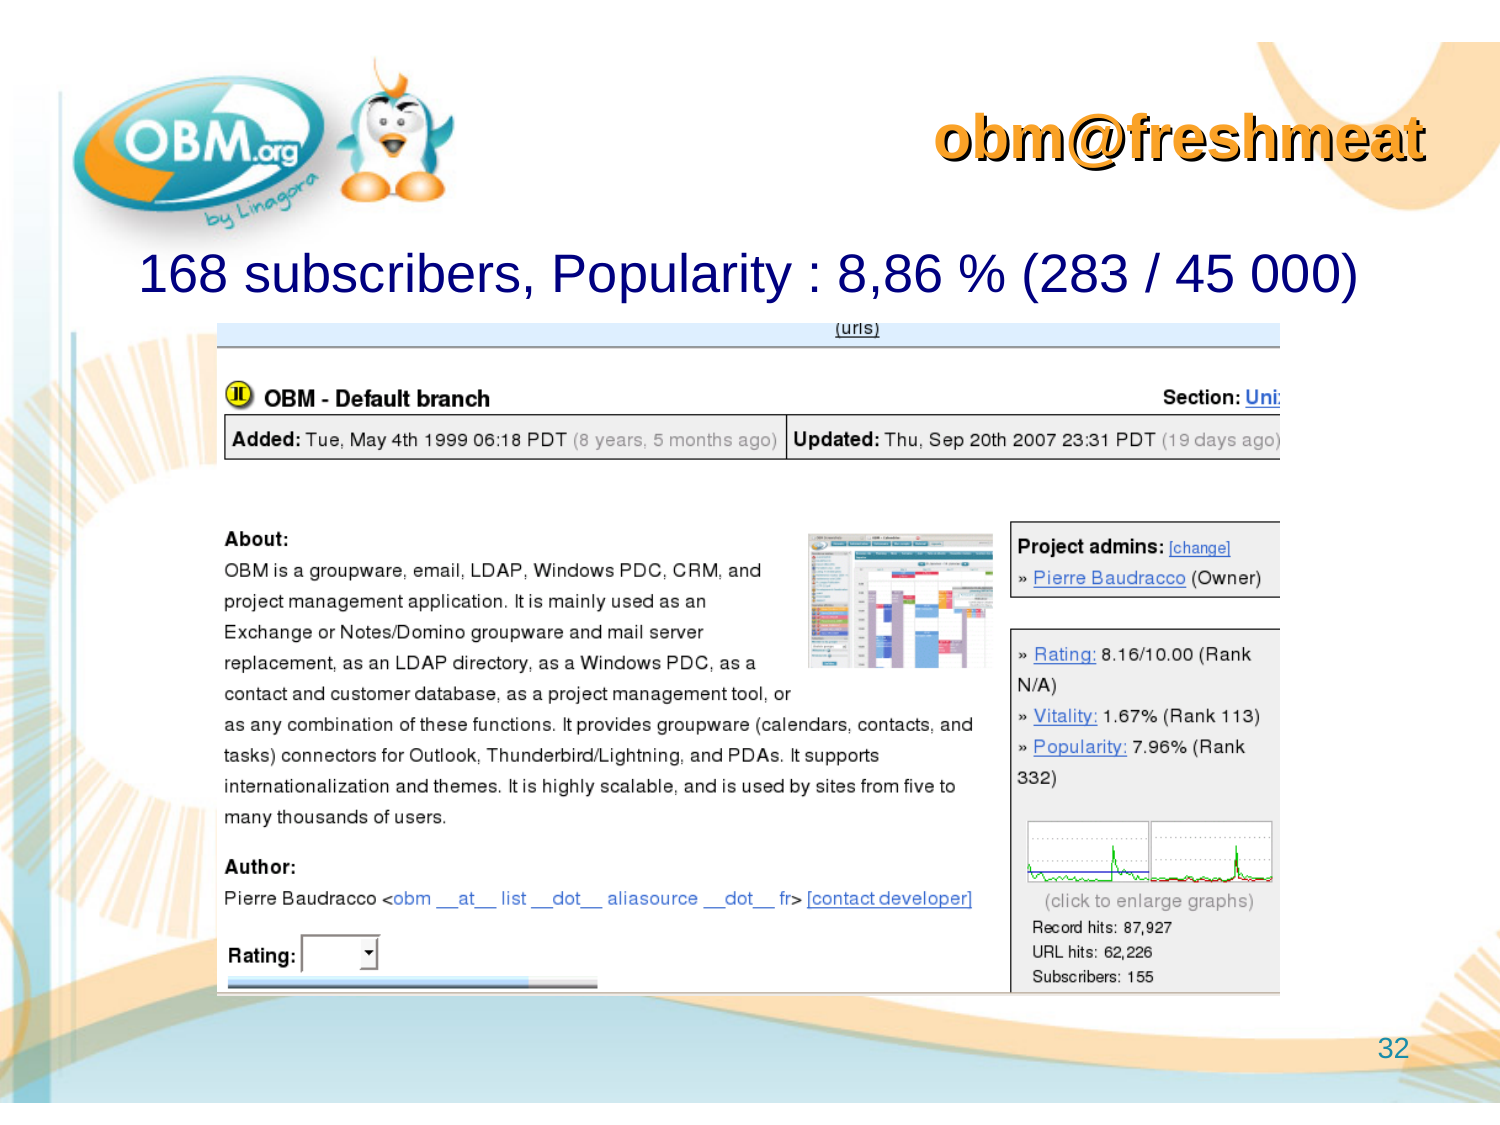

# obm@freshmeat
168 subscribers, Popularity : 8,86 % (283 / 45 000)‏
32